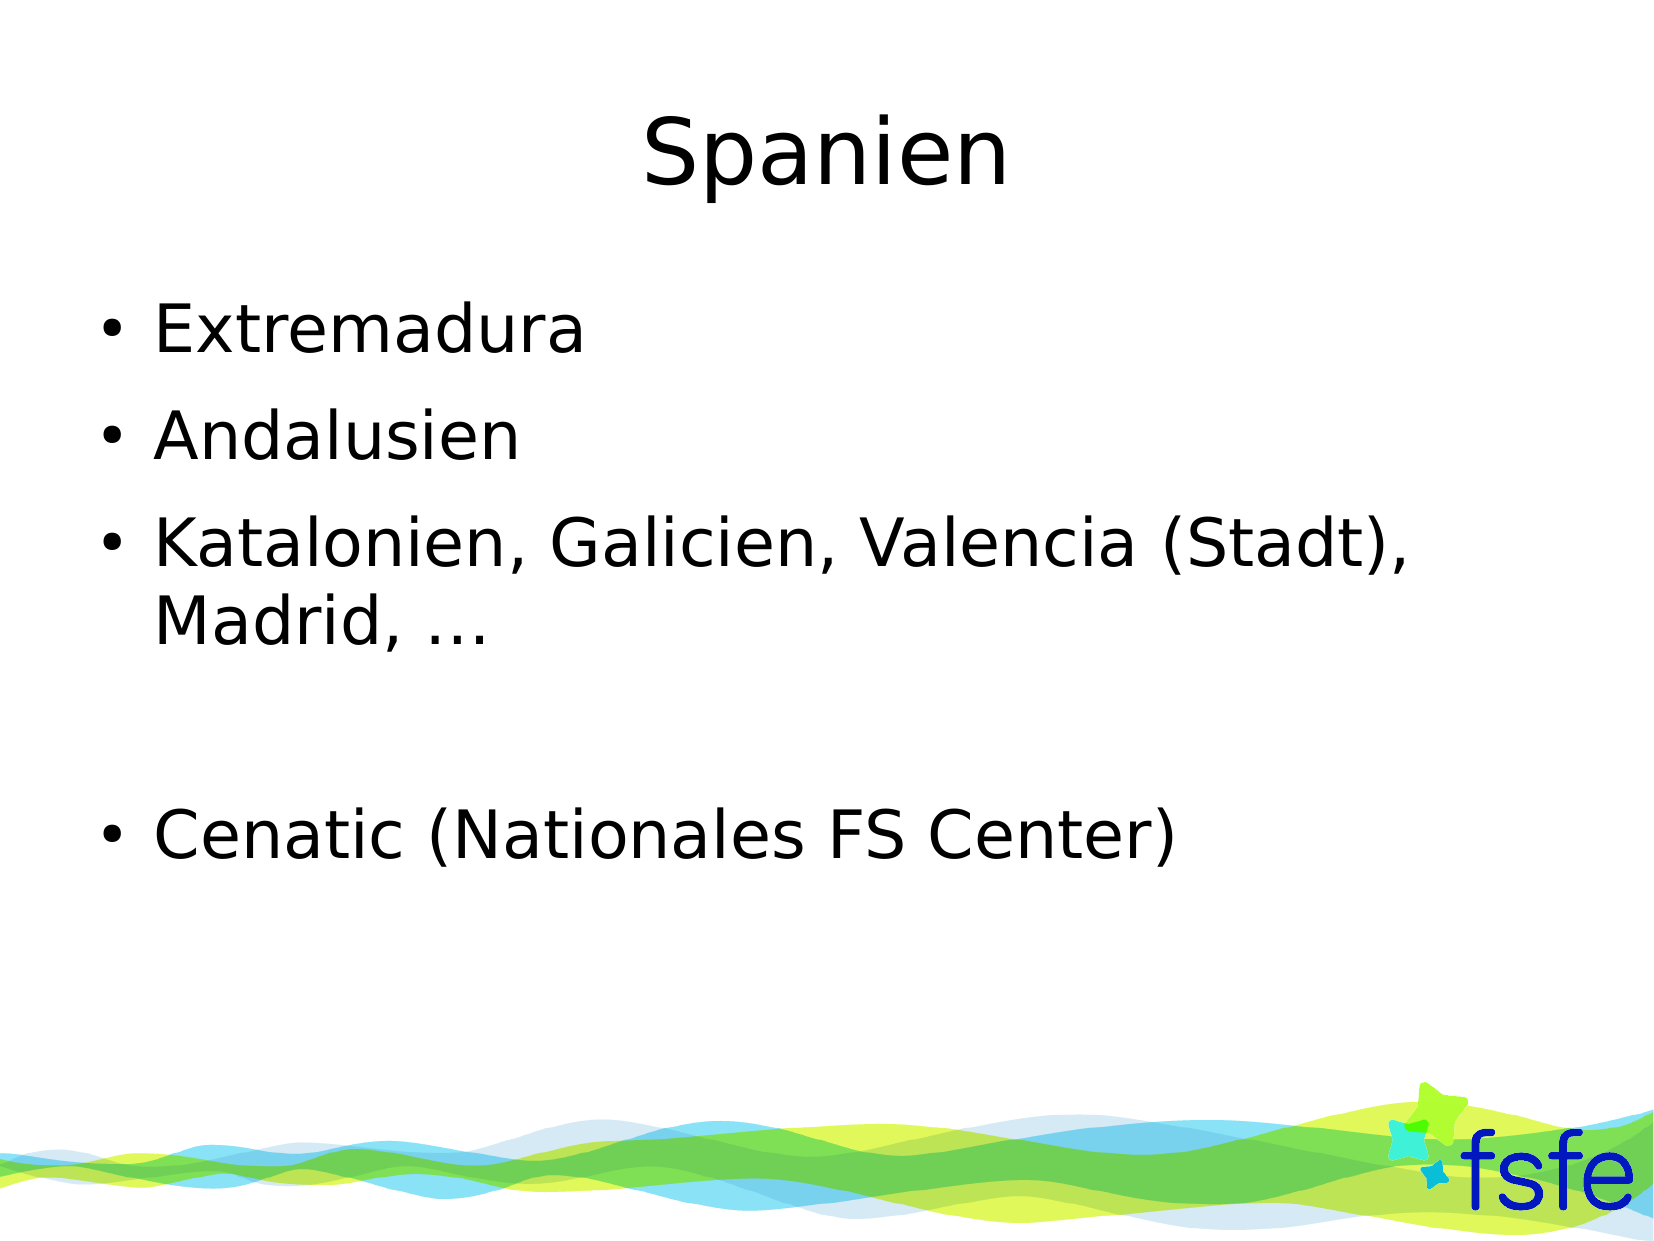

# Spanien
Extremadura
Andalusien
Katalonien, Galicien, Valencia (Stadt), Madrid, …
Cenatic (Nationales FS Center)